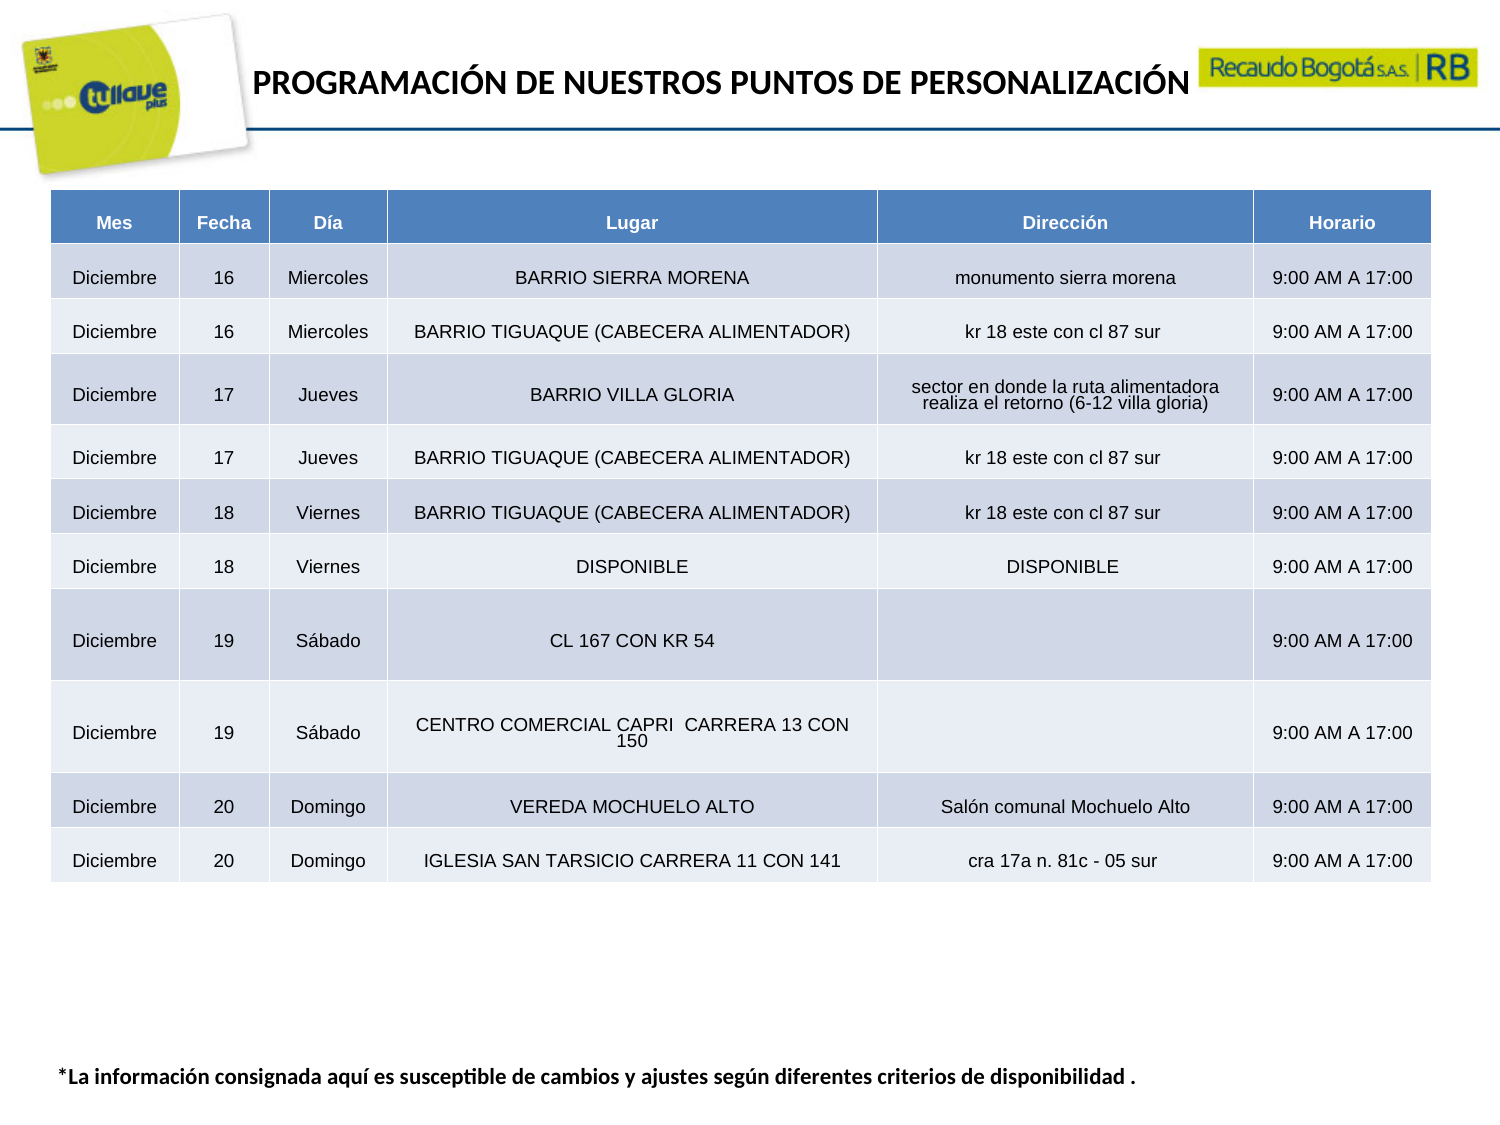

PROGRAMACIÓN DE NUESTROS PUNTOS DE PERSONALIZACIÓN
| Mes | Fecha | Día | Lugar | Dirección | Horario |
| --- | --- | --- | --- | --- | --- |
| Diciembre | 16 | Miercoles | BARRIO SIERRA MORENA | monumento sierra morena | 9:00 AM A 17:00 |
| Diciembre | 16 | Miercoles | BARRIO TIGUAQUE (CABECERA ALIMENTADOR) | kr 18 este con cl 87 sur | 9:00 AM A 17:00 |
| Diciembre | 17 | Jueves | BARRIO VILLA GLORIA | sector en donde la ruta alimentadora realiza el retorno (6-12 villa gloria) | 9:00 AM A 17:00 |
| Diciembre | 17 | Jueves | BARRIO TIGUAQUE (CABECERA ALIMENTADOR) | kr 18 este con cl 87 sur | 9:00 AM A 17:00 |
| Diciembre | 18 | Viernes | BARRIO TIGUAQUE (CABECERA ALIMENTADOR) | kr 18 este con cl 87 sur | 9:00 AM A 17:00 |
| Diciembre | 18 | Viernes | DISPONIBLE | DISPONIBLE | 9:00 AM A 17:00 |
| Diciembre | 19 | Sábado | CL 167 CON KR 54 | | 9:00 AM A 17:00 |
| Diciembre | 19 | Sábado | CENTRO COMERCIAL CAPRI CARRERA 13 CON 150 | | 9:00 AM A 17:00 |
| Diciembre | 20 | Domingo | VEREDA MOCHUELO ALTO | Salón comunal Mochuelo Alto | 9:00 AM A 17:00 |
| Diciembre | 20 | Domingo | IGLESIA SAN TARSICIO CARRERA 11 CON 141 | cra 17a n. 81c - 05 sur | 9:00 AM A 17:00 |
*La información consignada aquí es susceptible de cambios y ajustes según diferentes criterios de disponibilidad .